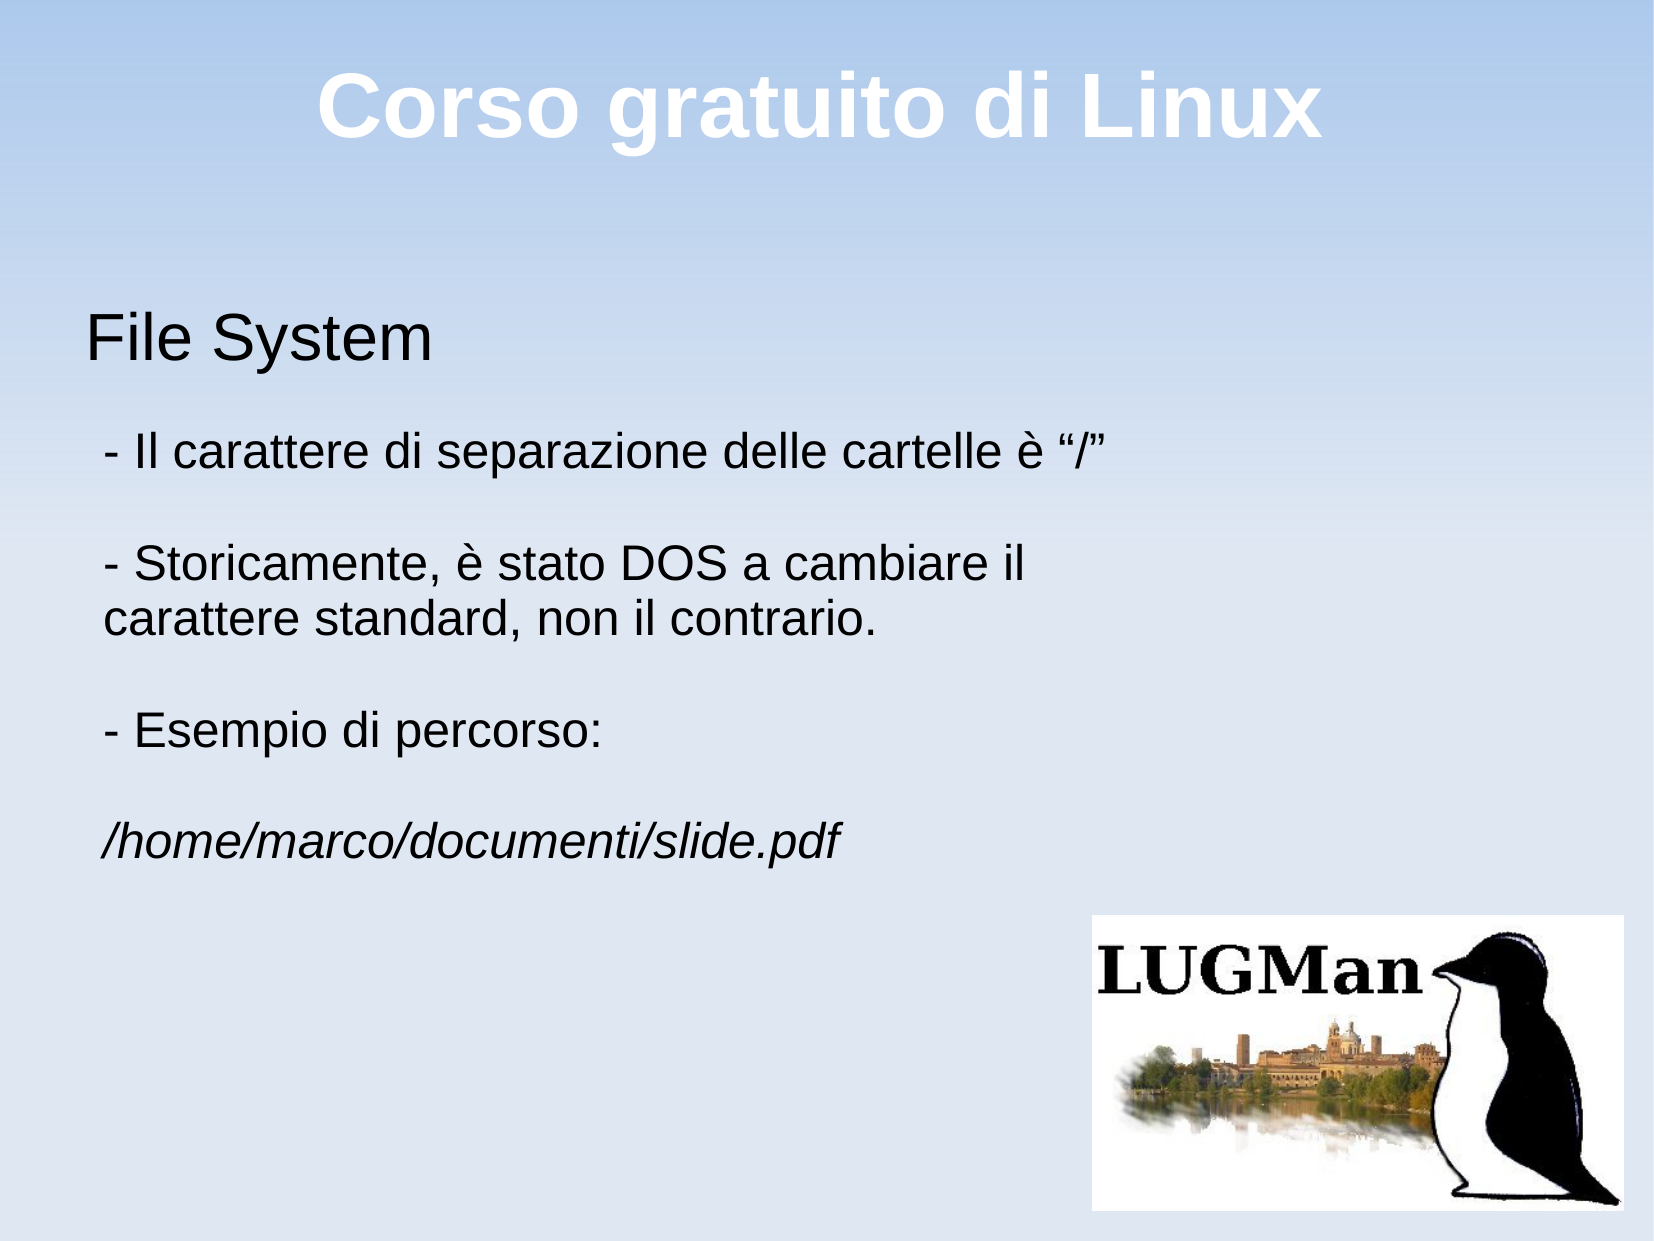

# Corso gratuito di Linux
File System
- Il carattere di separazione delle cartelle è “/”
- Storicamente, è stato DOS a cambiare il
carattere standard, non il contrario.
- Esempio di percorso:
/home/marco/documenti/slide.pdf